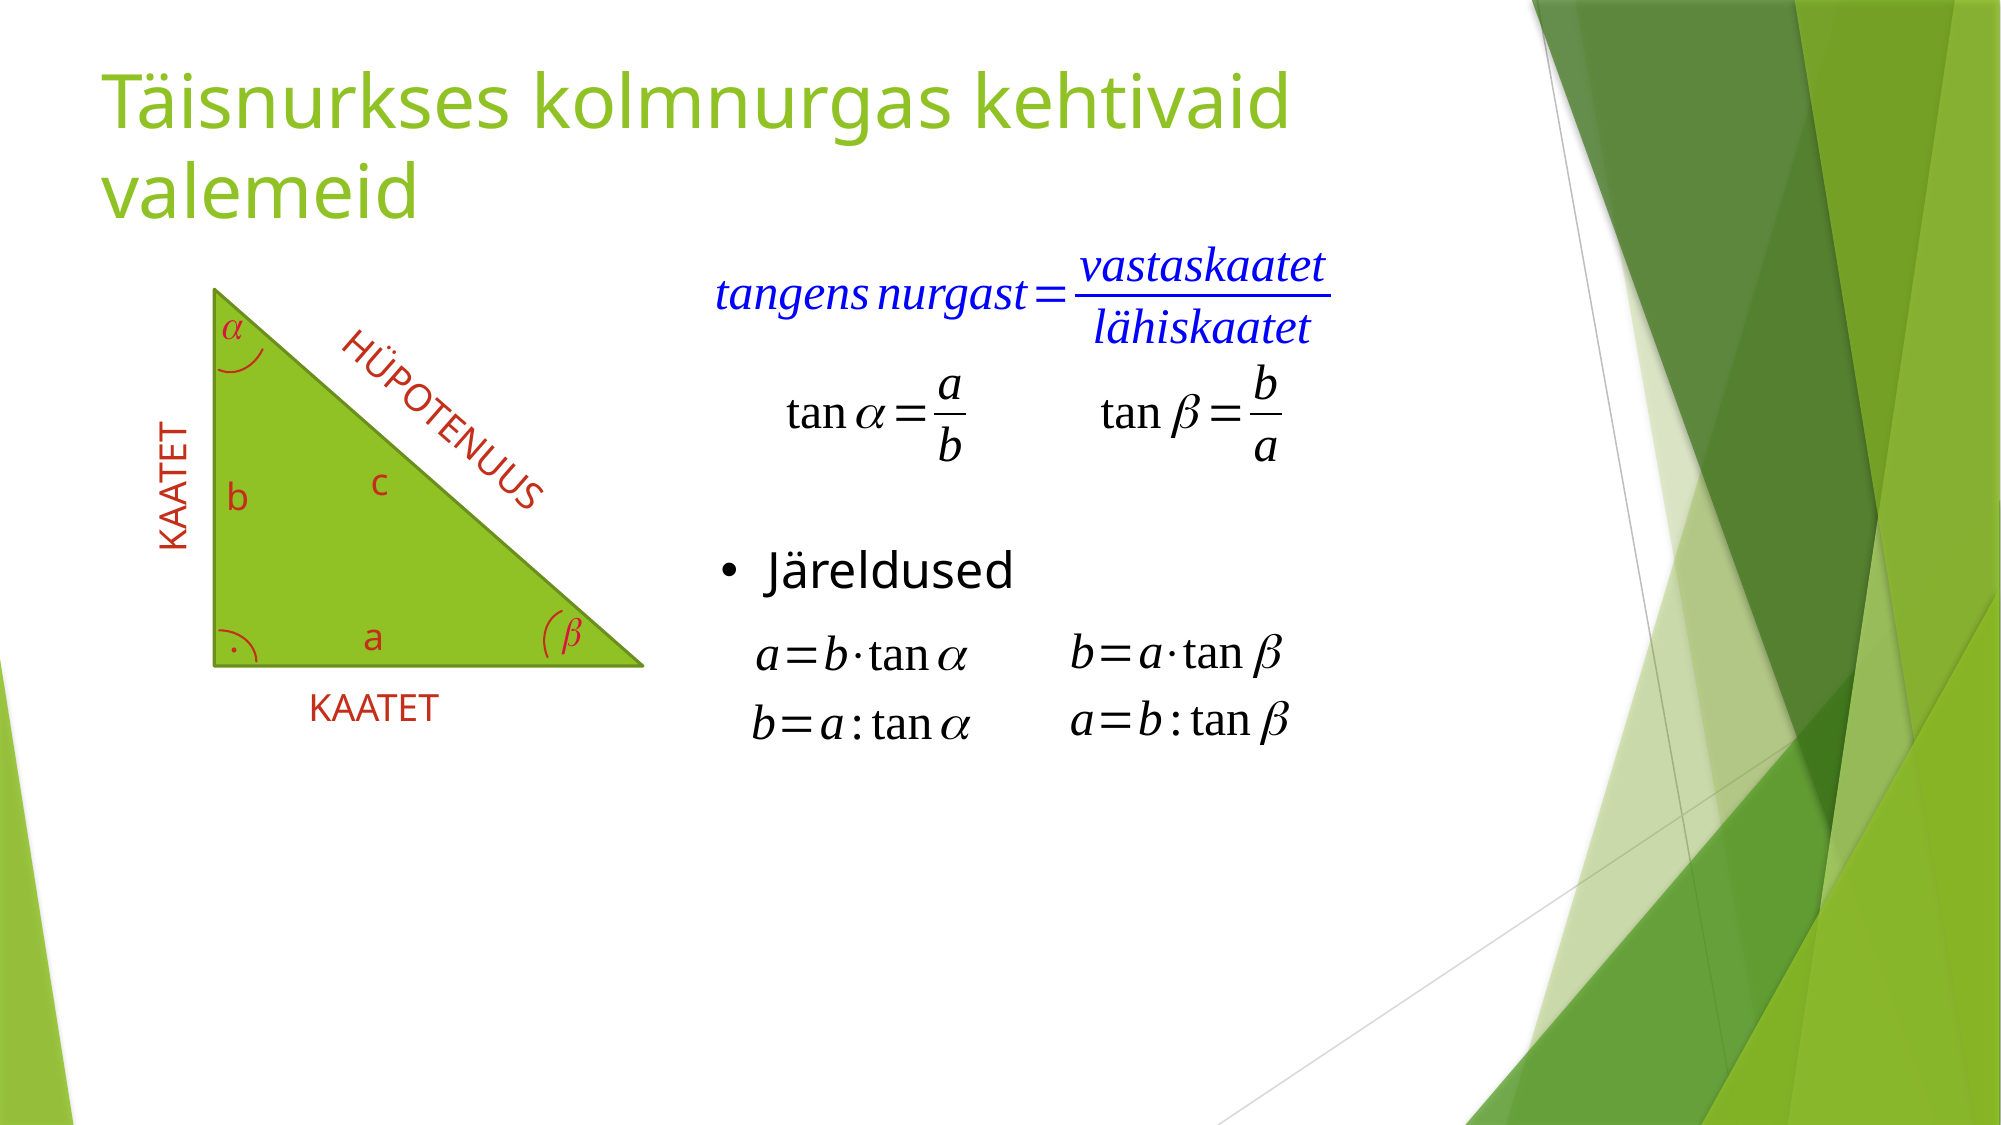

# Täisnurkses kolmnurgas kehtivaid valemeid
HÜPOTENUUS
c
KAATET
b
Järeldused
a
.
KAATET